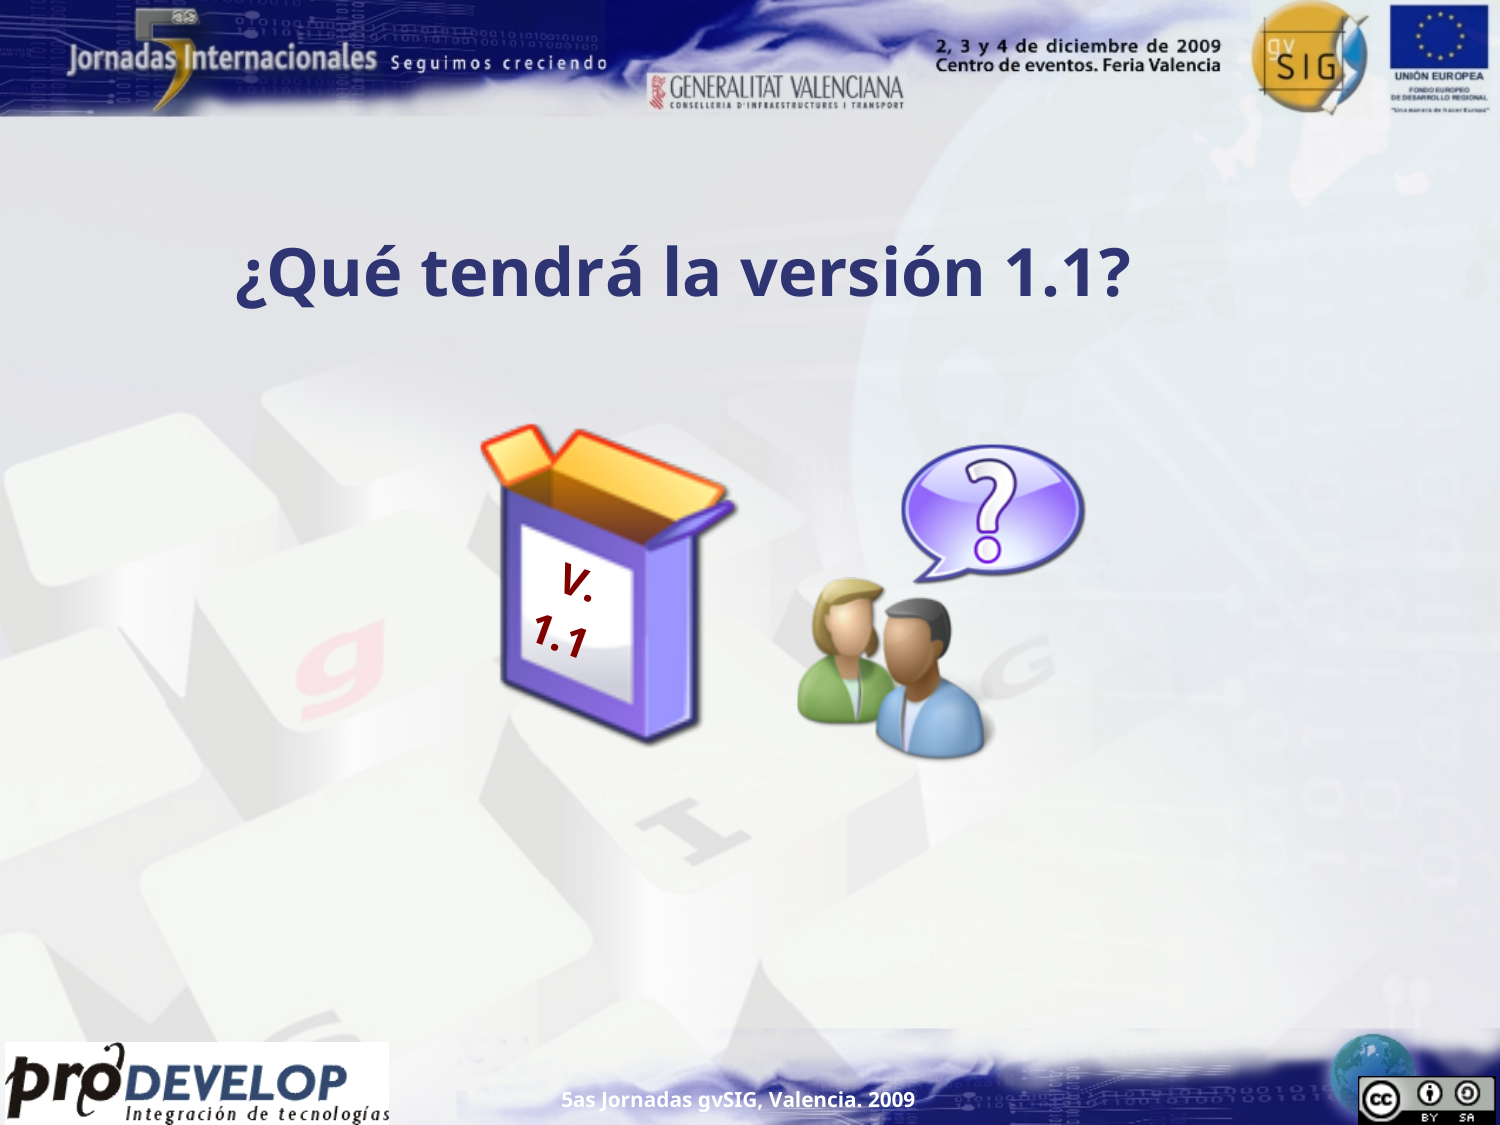

# ¿Qué tendrá la versión 1.1?
V.
1.1
25/10/2006
29
Plan Difusión Interna gvSIG v. 2.0